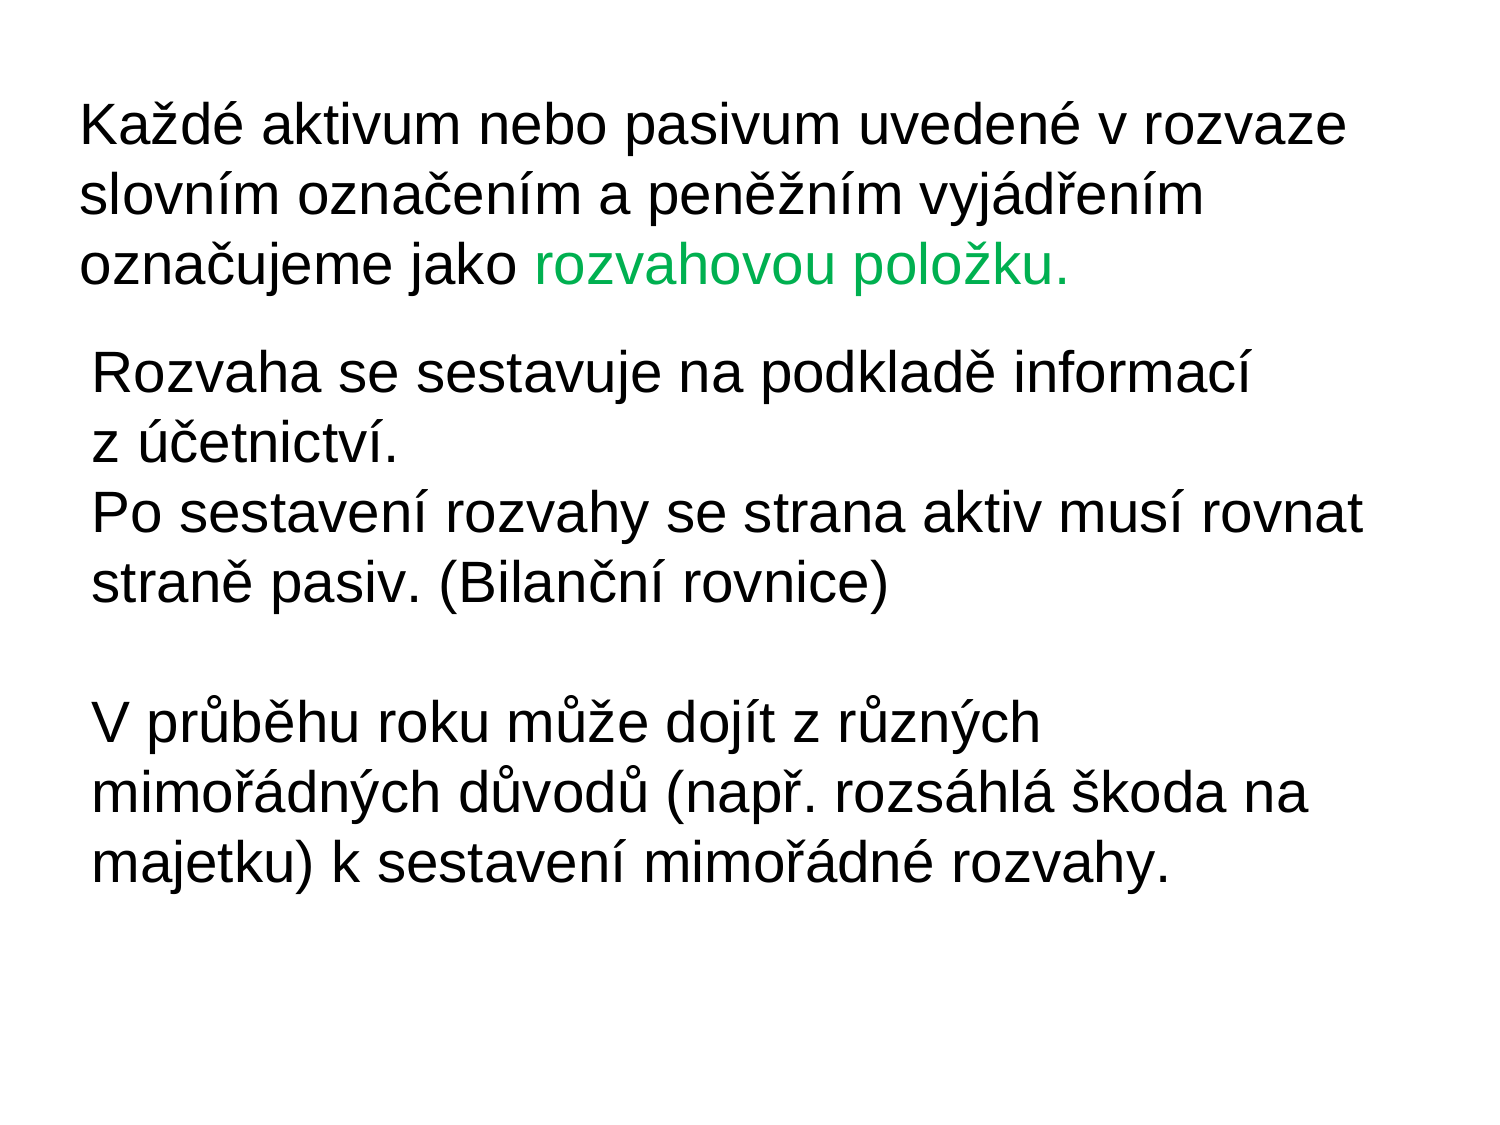

Každé aktivum nebo pasivum uvedené v rozvaze
slovním označením a peněžním vyjádřením
označujeme jako rozvahovou položku.
Rozvaha se sestavuje na podkladě informací
z účetnictví.
Po sestavení rozvahy se strana aktiv musí rovnat
straně pasiv. (Bilanční rovnice)
V průběhu roku může dojít z různých mimořádných důvodů (např. rozsáhlá škoda na majetku) k sestavení mimořádné rozvahy.